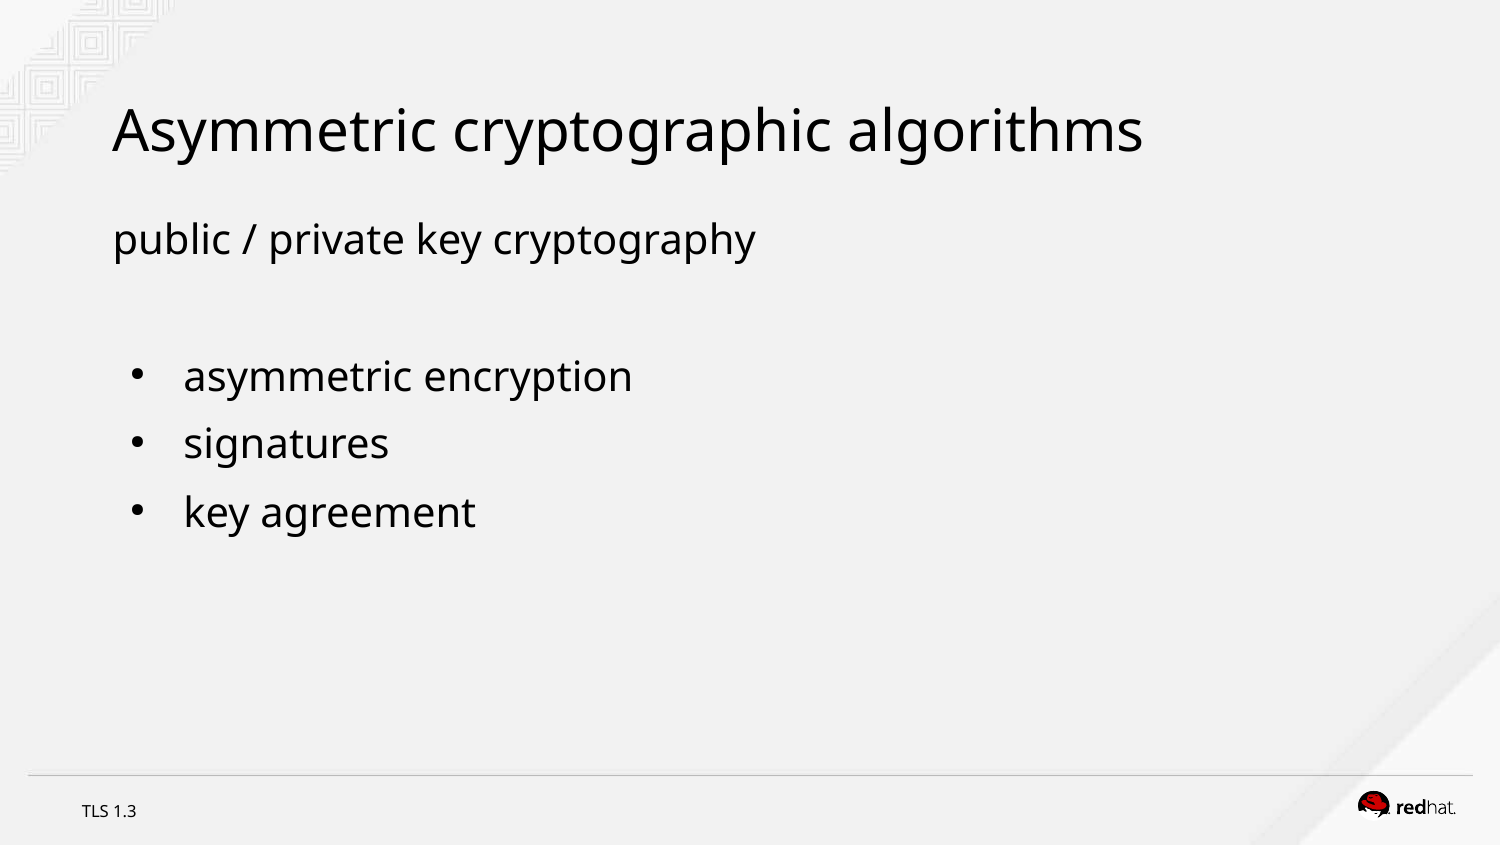

# Asymmetric cryptographic algorithms
public / private key cryptography
asymmetric encryption
signatures
key agreement
TLS 1.3